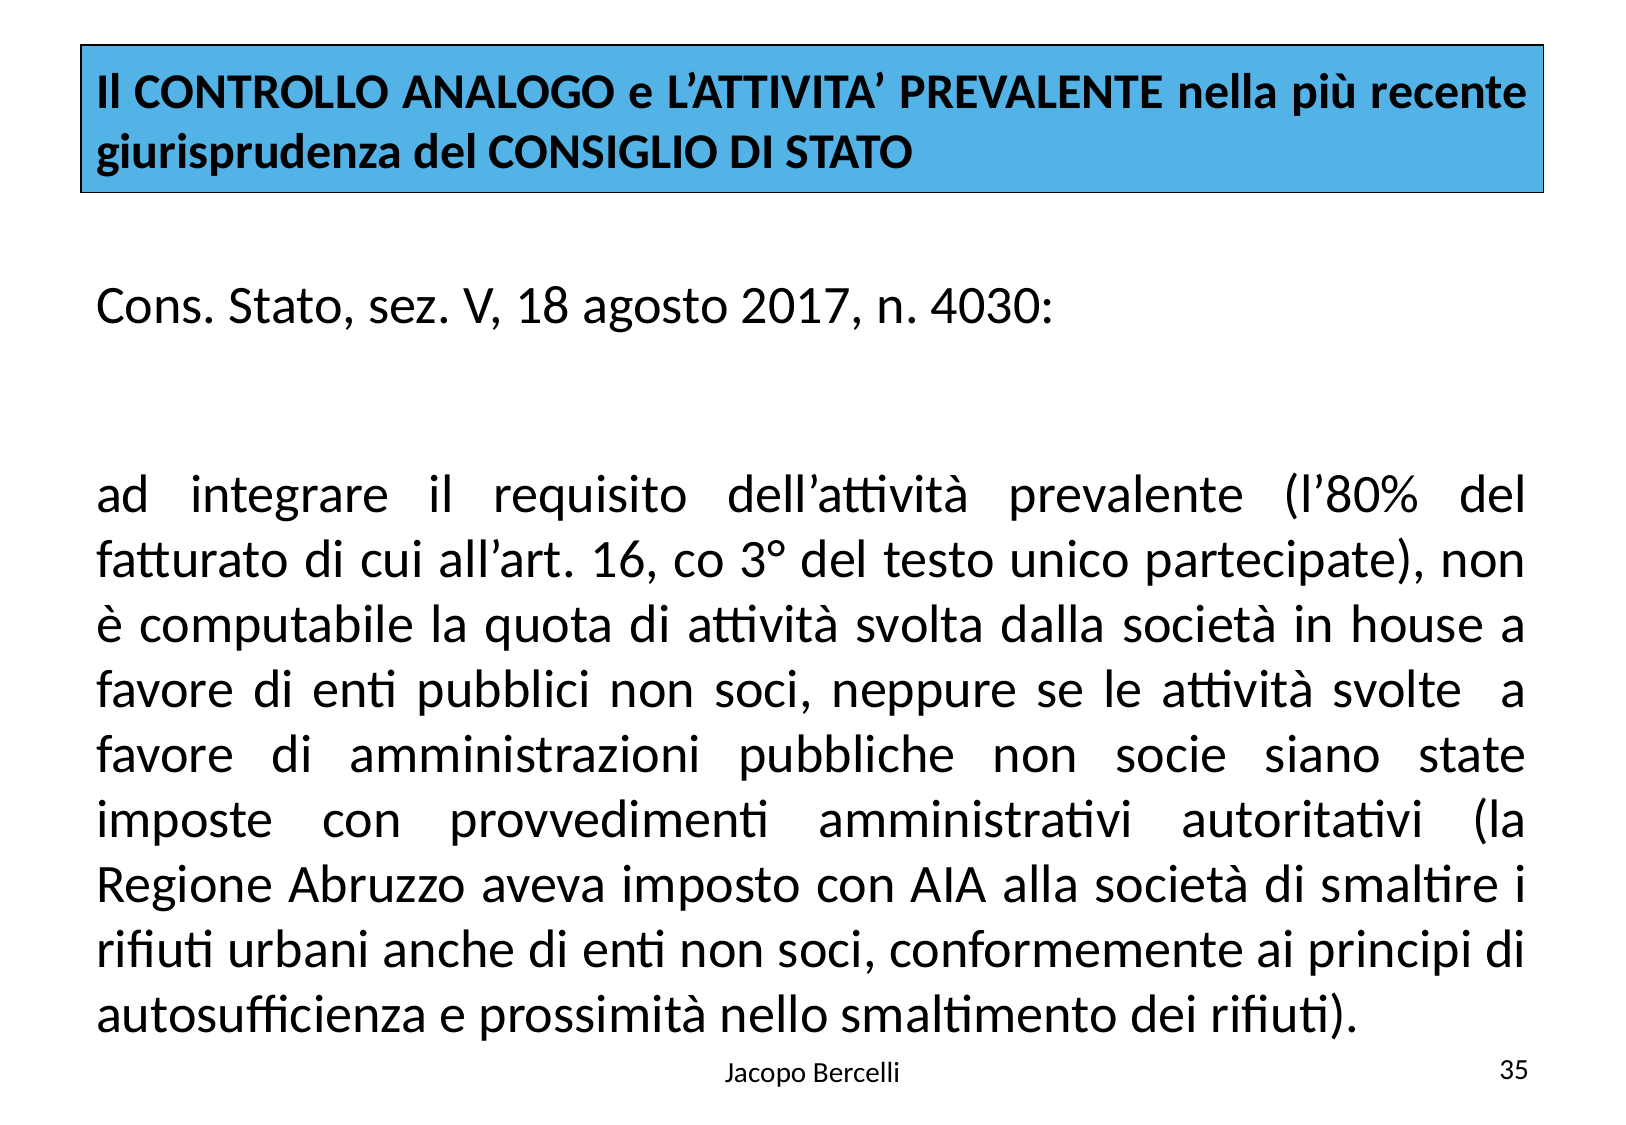

# Il CONTROLLO ANALOGO e L’ATTIVITA’ PREVALENTE nella più recente giurisprudenza del CONSIGLIO DI STATO
Cons. Stato, sez. V, 18 agosto 2017, n. 4030:
ad integrare il requisito dell’attività prevalente (l’80% del fatturato di cui all’art. 16, co 3° del testo unico partecipate), non è computabile la quota di attività svolta dalla società in house a favore di enti pubblici non soci, neppure se le attività svolte a favore di amministrazioni pubbliche non socie siano state imposte con provvedimenti amministrativi autoritativi (la Regione Abruzzo aveva imposto con AIA alla società di smaltire i rifiuti urbani anche di enti non soci, conformemente ai principi di autosufficienza e prossimità nello smaltimento dei rifiuti).
Jacopo Bercelli